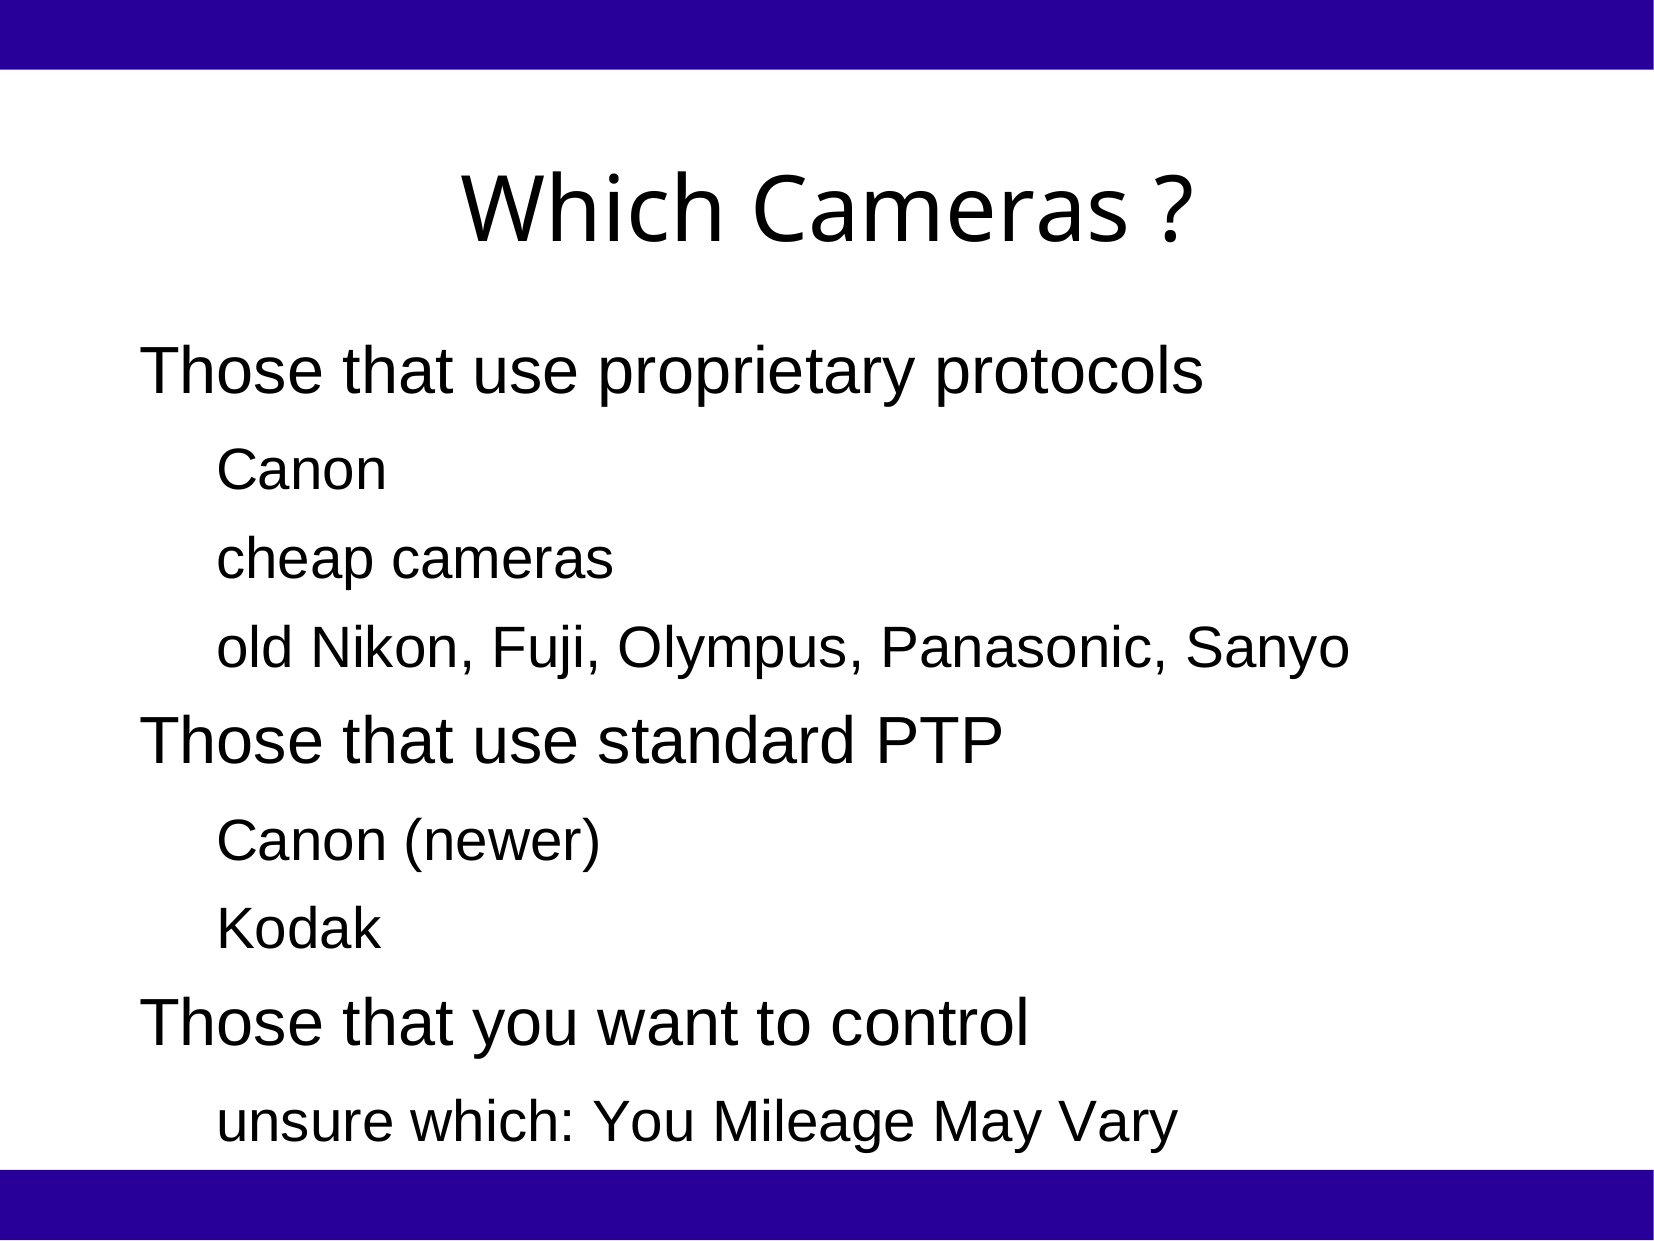

# Which Cameras ?
Those that use proprietary protocols
Canon
cheap cameras
old Nikon, Fuji, Olympus, Panasonic, Sanyo
Those that use standard PTP
Canon (newer)
Kodak
Those that you want to control
unsure which: You Mileage May Vary